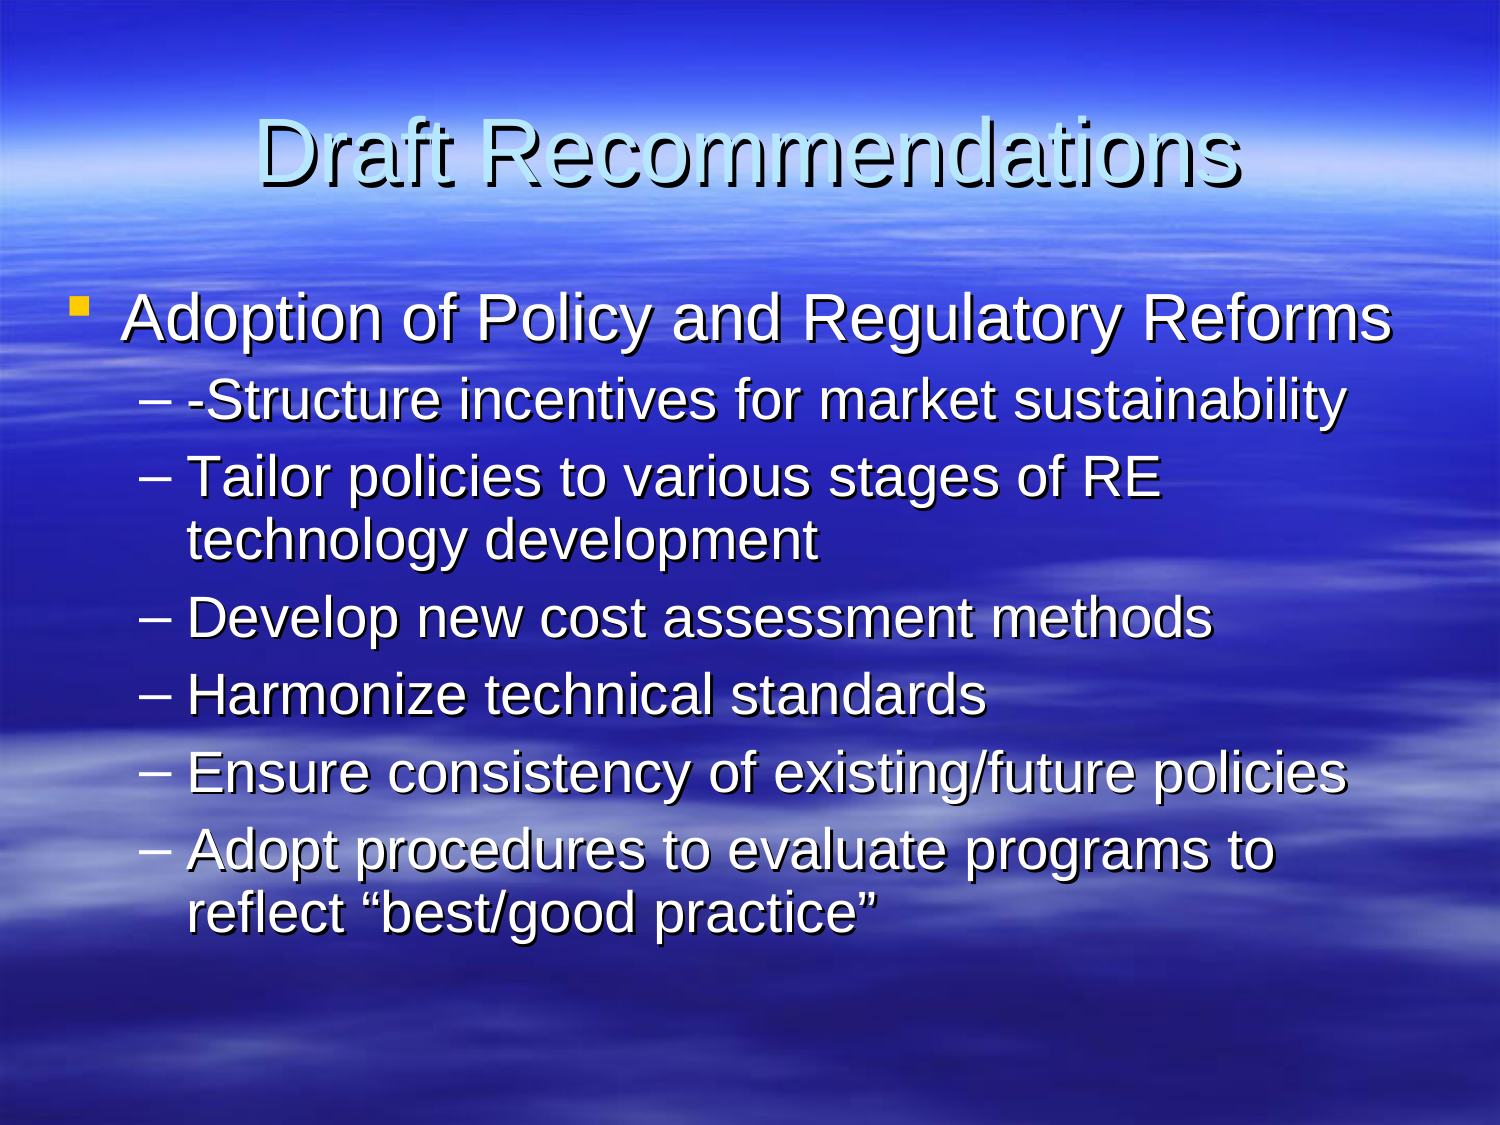

# Draft Recommendations
Adoption of Policy and Regulatory Reforms
-Structure incentives for market sustainability
Tailor policies to various stages of RE technology development
Develop new cost assessment methods
Harmonize technical standards
Ensure consistency of existing/future policies
Adopt procedures to evaluate programs to reflect “best/good practice”